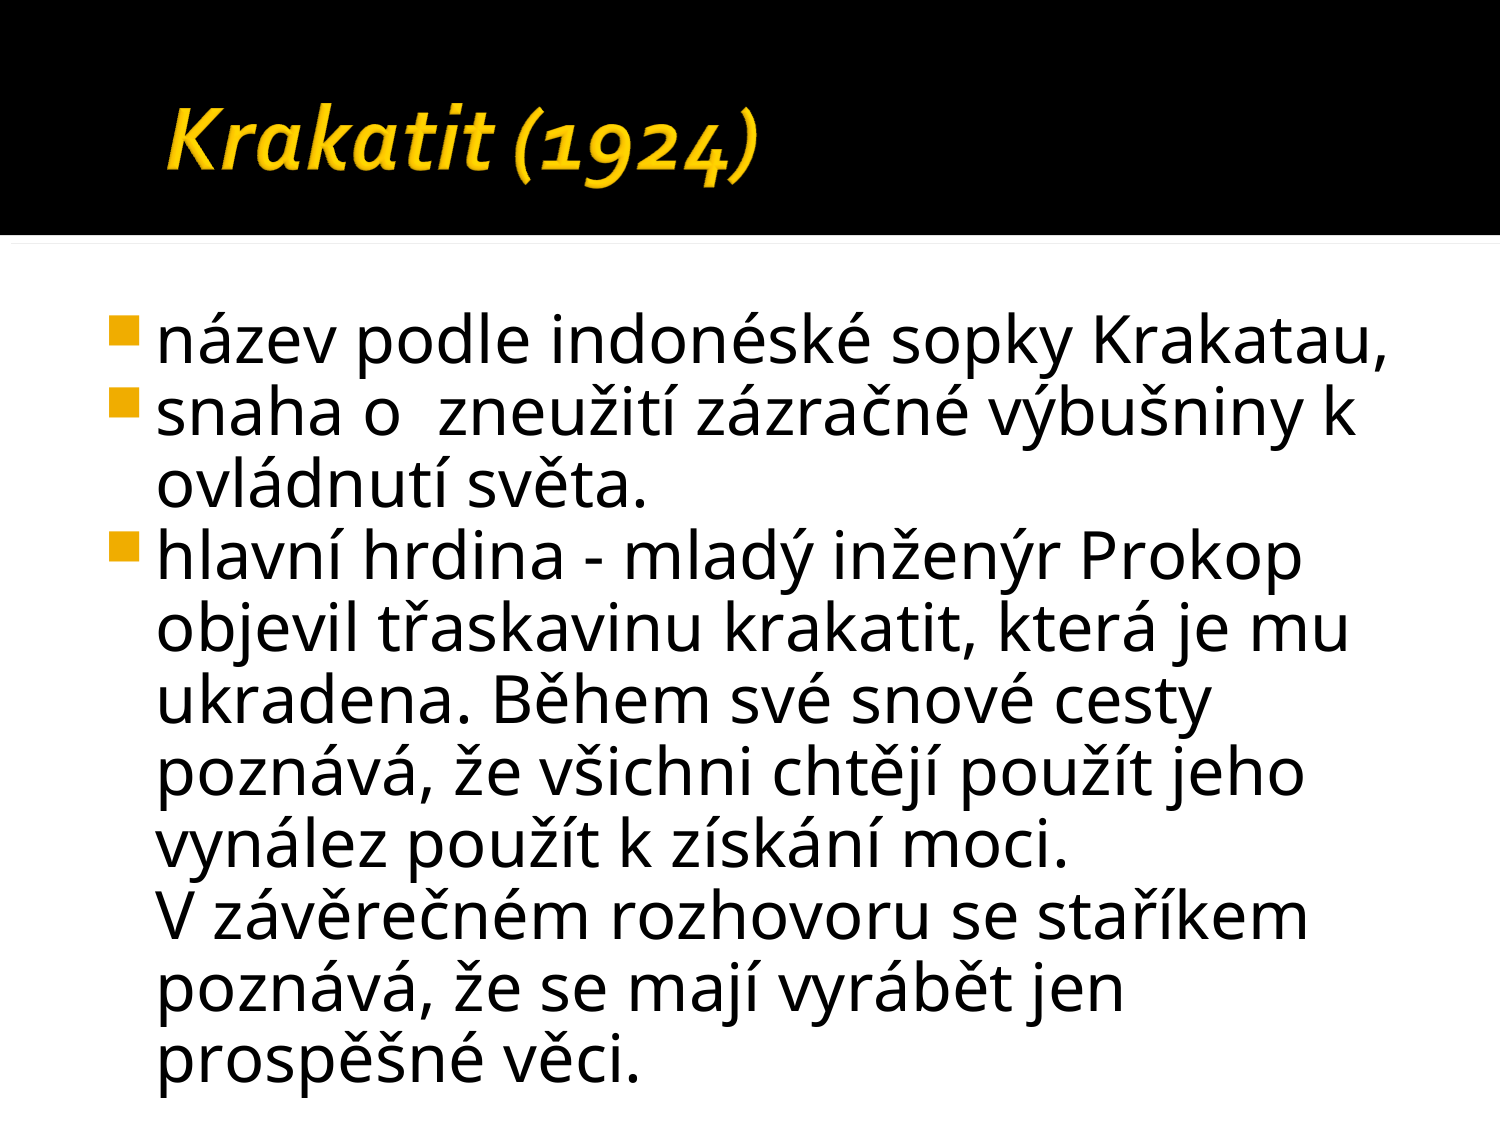

# název podle indonéské sopky Krakatau,
snaha o zneužití zázračné výbušniny k ovládnutí světa.
hlavní hrdina - mladý inženýr Prokop objevil třaskavinu krakatit, která je mu ukradena. Během své snové cesty poznává, že všichni chtějí použít jeho vynález použít k získání moci. V závěrečném rozhovoru se staříkem poznává, že se mají vyrábět jen prospěšné věci.